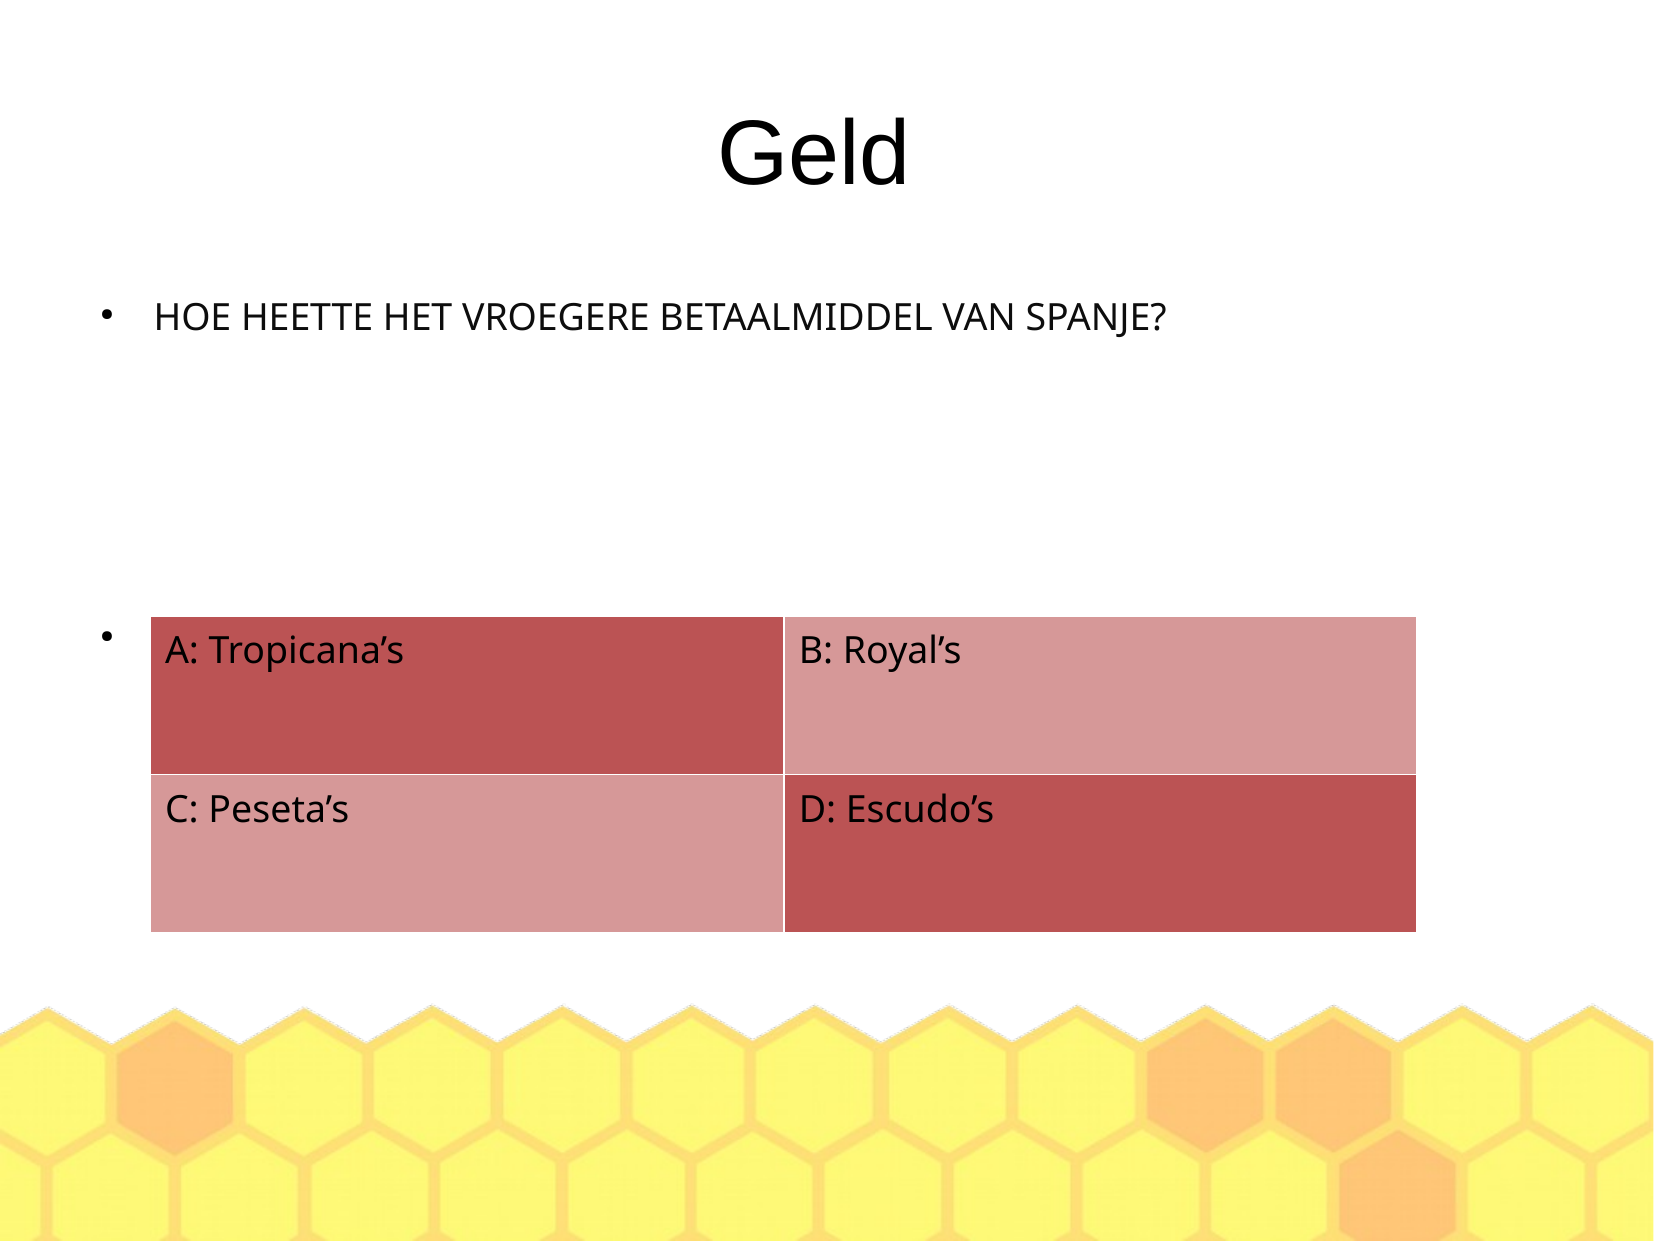

# Geld
Hoe heette het vroegere betaalmiddel van spanje?
| A: Tropicana’s | B: Royal’s |
| --- | --- |
| C: Peseta’s | D: Escudo’s |